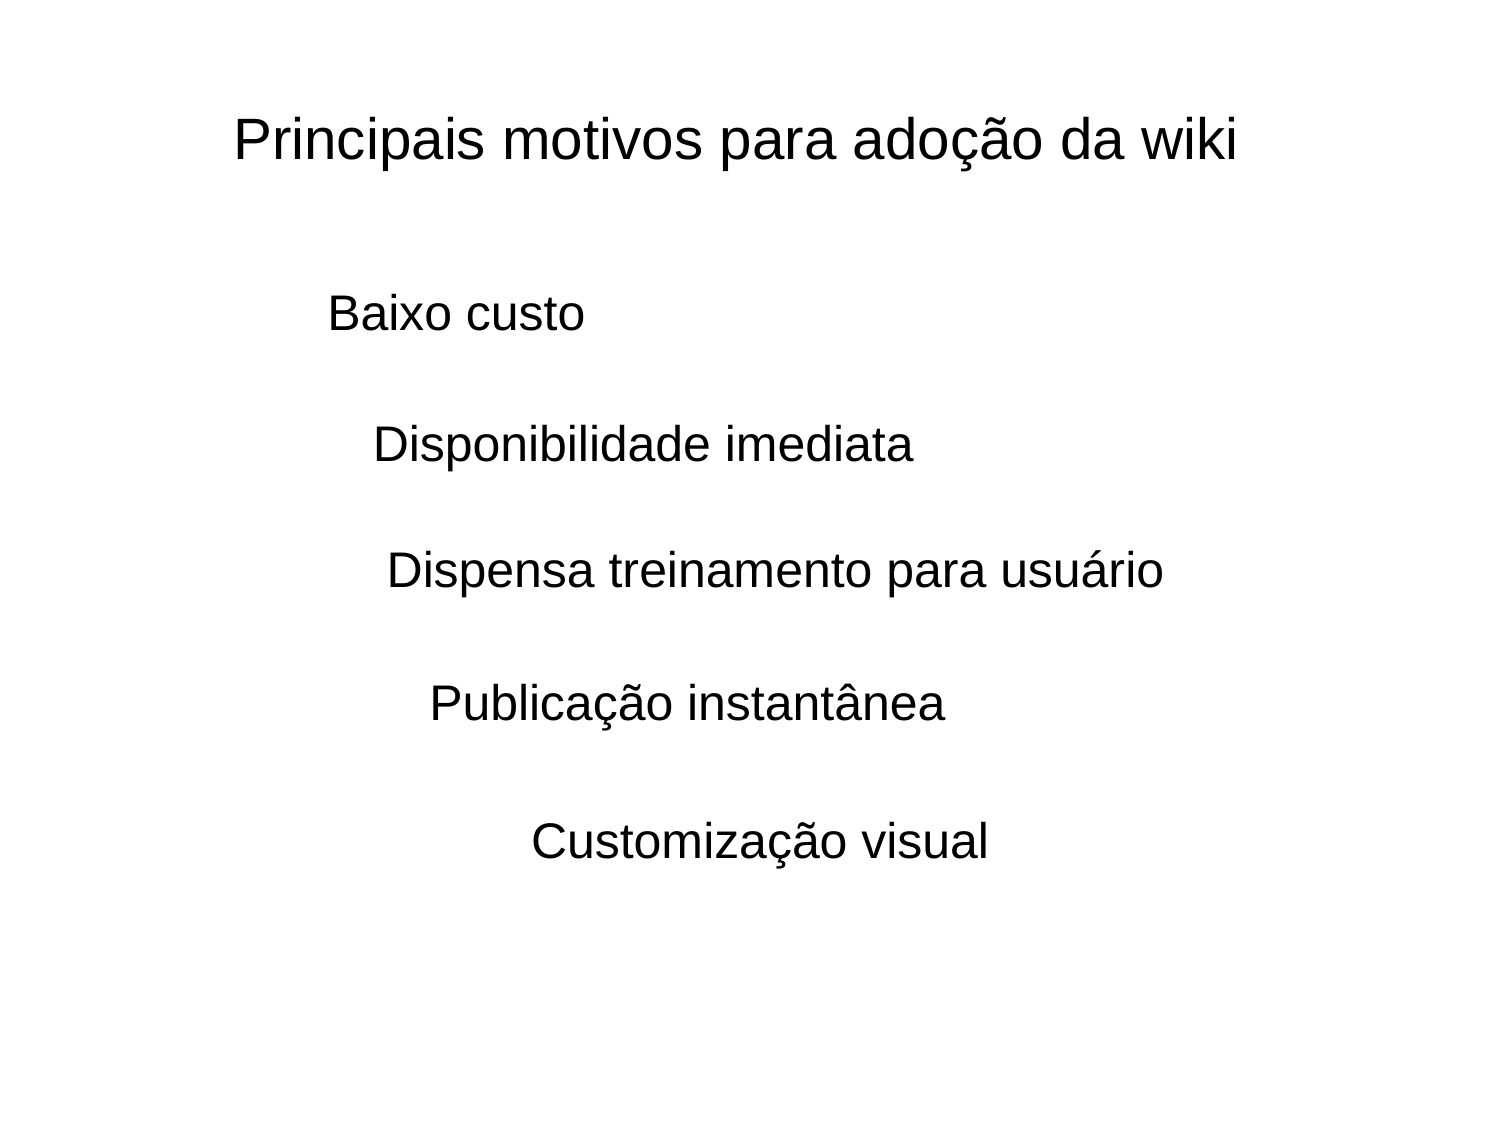

Principais motivos para adoção da wiki
 Baixo custo
 Disponibilidade imediata
 Dispensa treinamento para usuário
 Publicação instantânea
 Customização visual